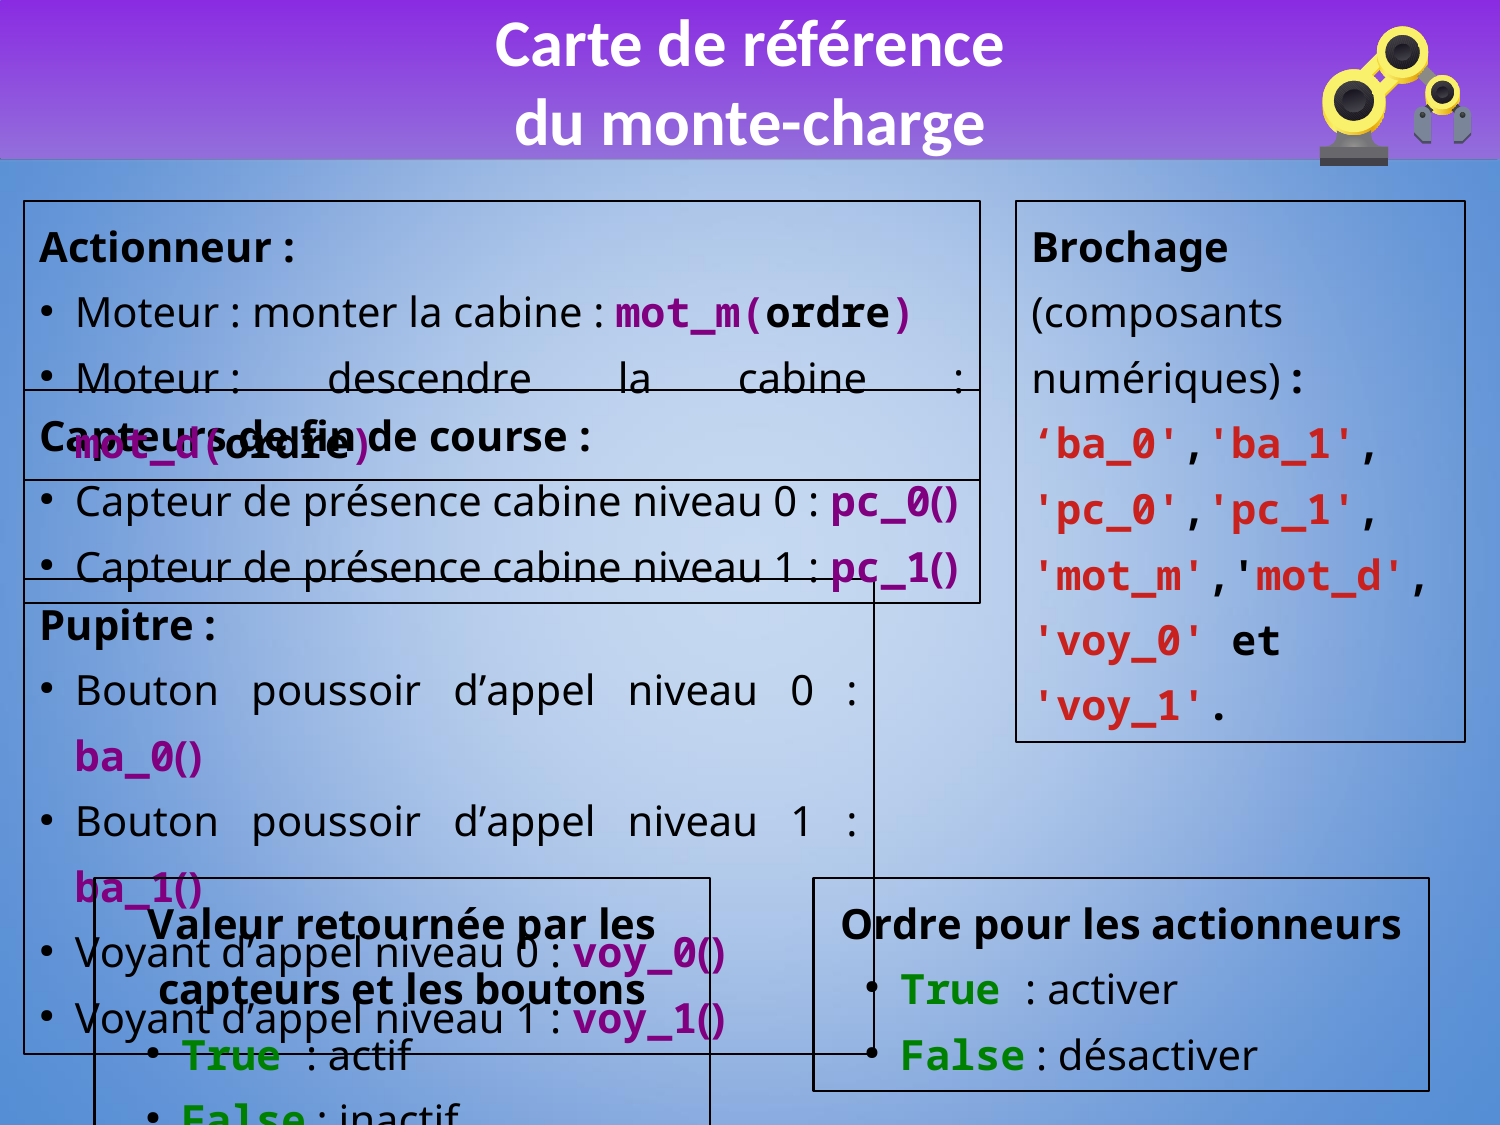

Carte de référence
du monte-charge
Actionneur :
Moteur : monter la cabine : mot_m(ordre)
Moteur : descendre la cabine : mot_d(ordre)
Brochage
(composants numériques) : ‘ba_0','ba_1',
'pc_0','pc_1',
'mot_m','mot_d',
'voy_0' et 'voy_1'.
Capteurs de fin de course :
Capteur de présence cabine niveau 0 : pc_0()
Capteur de présence cabine niveau 1 : pc_1()
Pupitre :
Bouton poussoir d’appel niveau 0 : ba_0()
Bouton poussoir d’appel niveau 1 : ba_1()
Voyant d’appel niveau 0 : voy_0()
Voyant d’appel niveau 1 : voy_1()
Valeur retournée par les
capteurs et les boutons
True : actif
False : inactif
Ordre pour les actionneurs
True : activer
False : désactiver